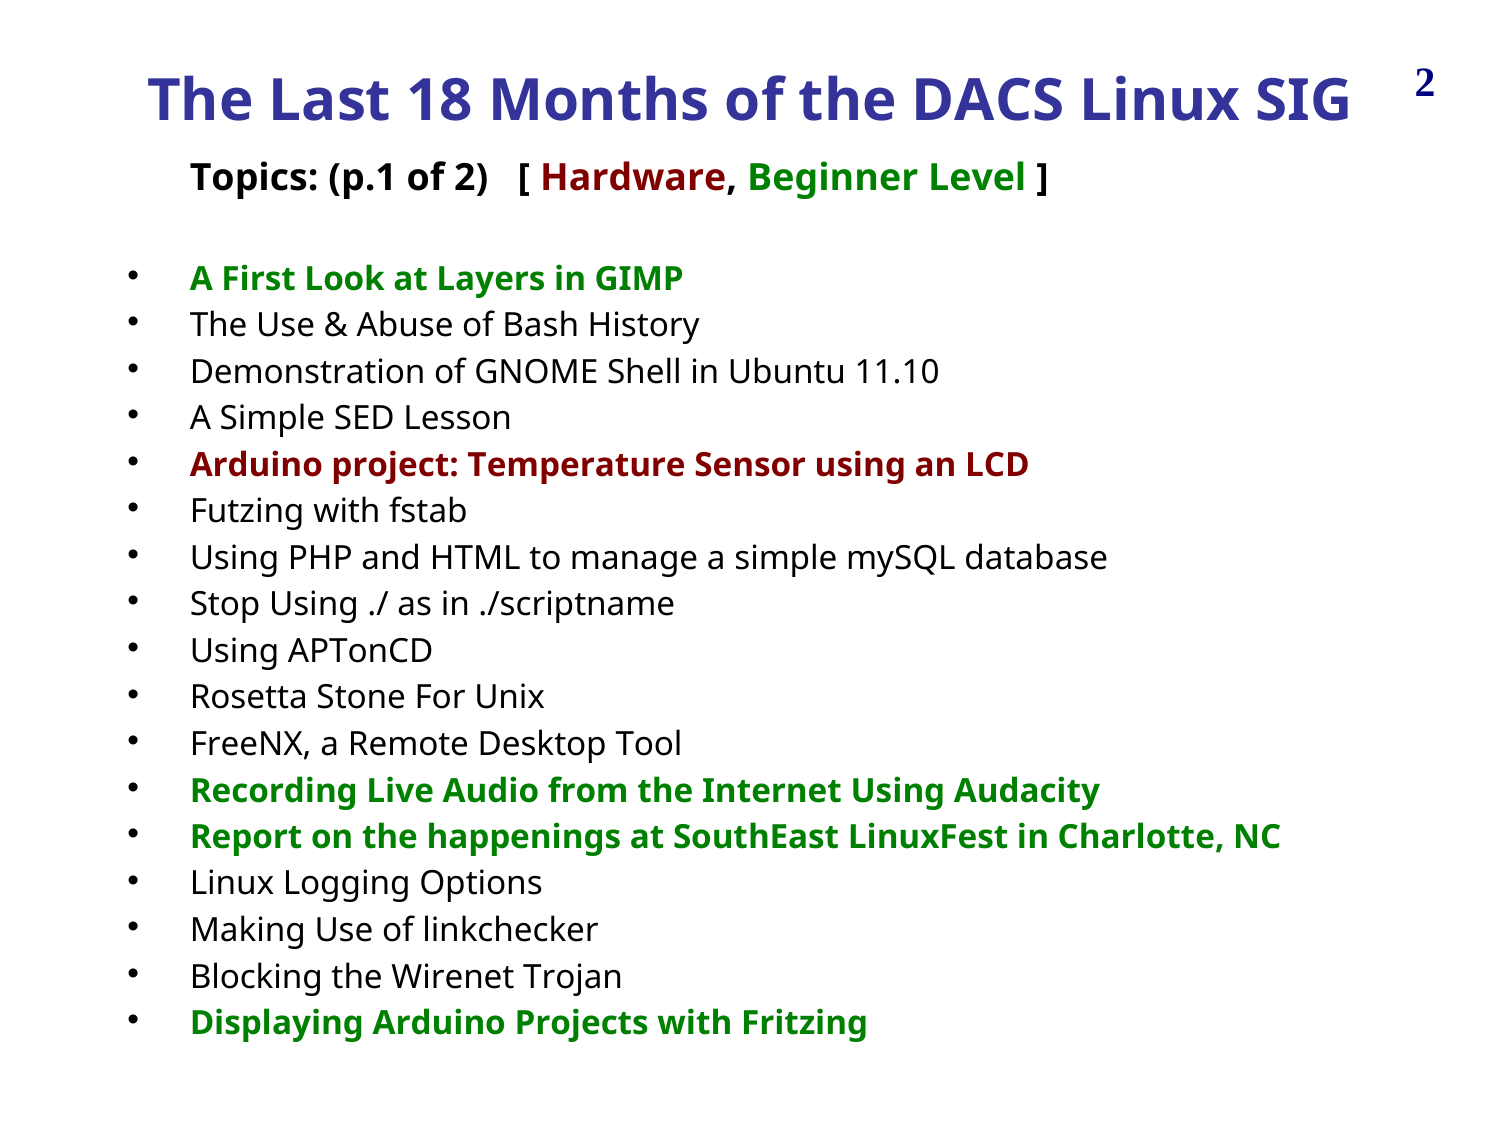

# The Last 18 Months of the DACS Linux SIG
2
Topics: (p.1 of 2) [ Hardware, Beginner Level ]
A First Look at Layers in GIMP
The Use & Abuse of Bash History
Demonstration of GNOME Shell in Ubuntu 11.10
A Simple SED Lesson
Arduino project: Temperature Sensor using an LCD
Futzing with fstab
Using PHP and HTML to manage a simple mySQL database
Stop Using ./ as in ./scriptname
Using APTonCD
Rosetta Stone For Unix
FreeNX, a Remote Desktop Tool
Recording Live Audio from the Internet Using Audacity
Report on the happenings at SouthEast LinuxFest in Charlotte, NC
Linux Logging Options
Making Use of linkchecker
Blocking the Wirenet Trojan
Displaying Arduino Projects with Fritzing